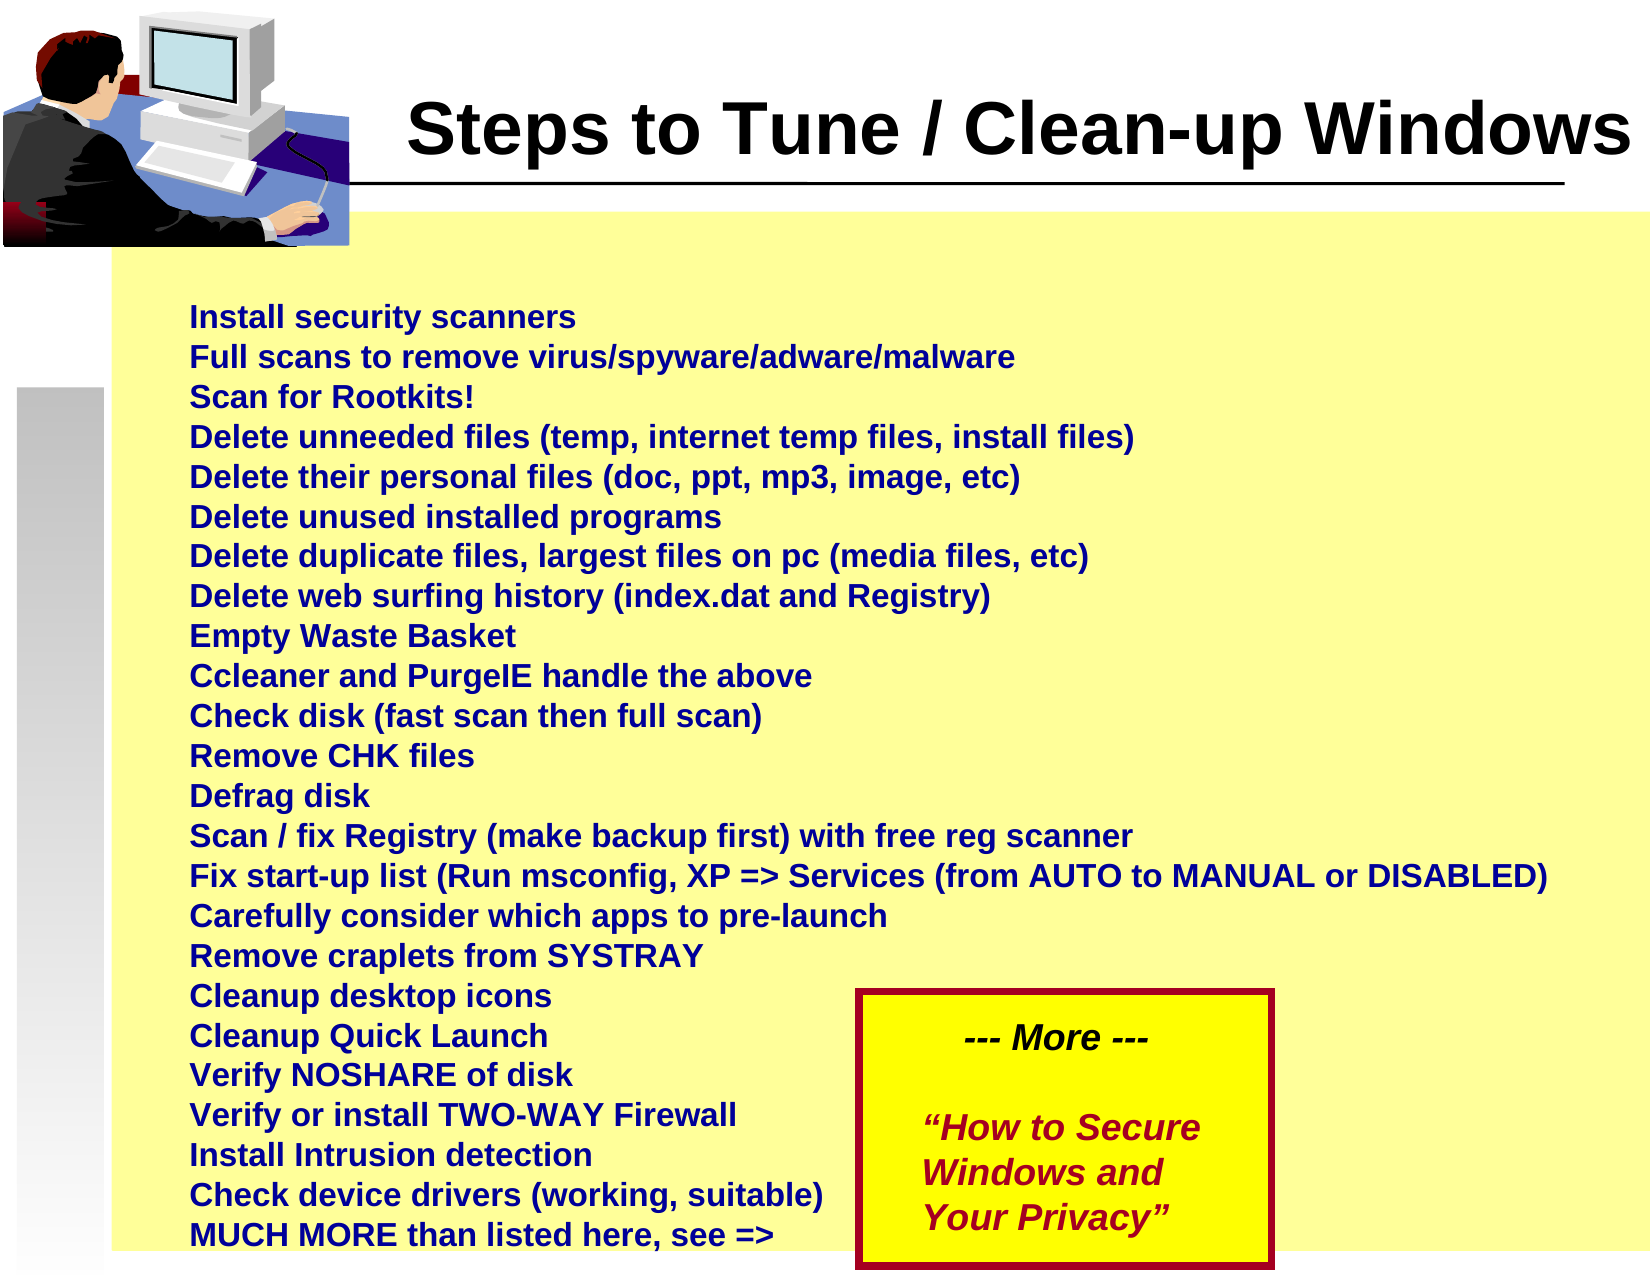

Steps to Tune / Clean-up Windows
 Install security scanners
 Full scans to remove virus/spyware/adware/malware
 Scan for Rootkits!
 Delete unneeded files (temp, internet temp files, install files)
 Delete their personal files (doc, ppt, mp3, image, etc)
 Delete unused installed programs
 Delete duplicate files, largest files on pc (media files, etc)
 Delete web surfing history (index.dat and Registry)
 Empty Waste Basket
 Ccleaner and PurgeIE handle the above
 Check disk (fast scan then full scan)
 Remove CHK files
 Defrag disk
 Scan / fix Registry (make backup first) with free reg scanner
 Fix start-up list (Run msconfig, XP => Services (from AUTO to MANUAL or DISABLED)
 Carefully consider which apps to pre-launch
 Remove craplets from SYSTRAY
 Cleanup desktop icons
 Cleanup Quick Launch
 Verify NOSHARE of disk
 Verify or install TWO-WAY Firewall
 Install Intrusion detection
 Check device drivers (working, suitable)
 MUCH MORE than listed here, see =>
 --- More ---
“How to Secure
Windows and
Your Privacy”